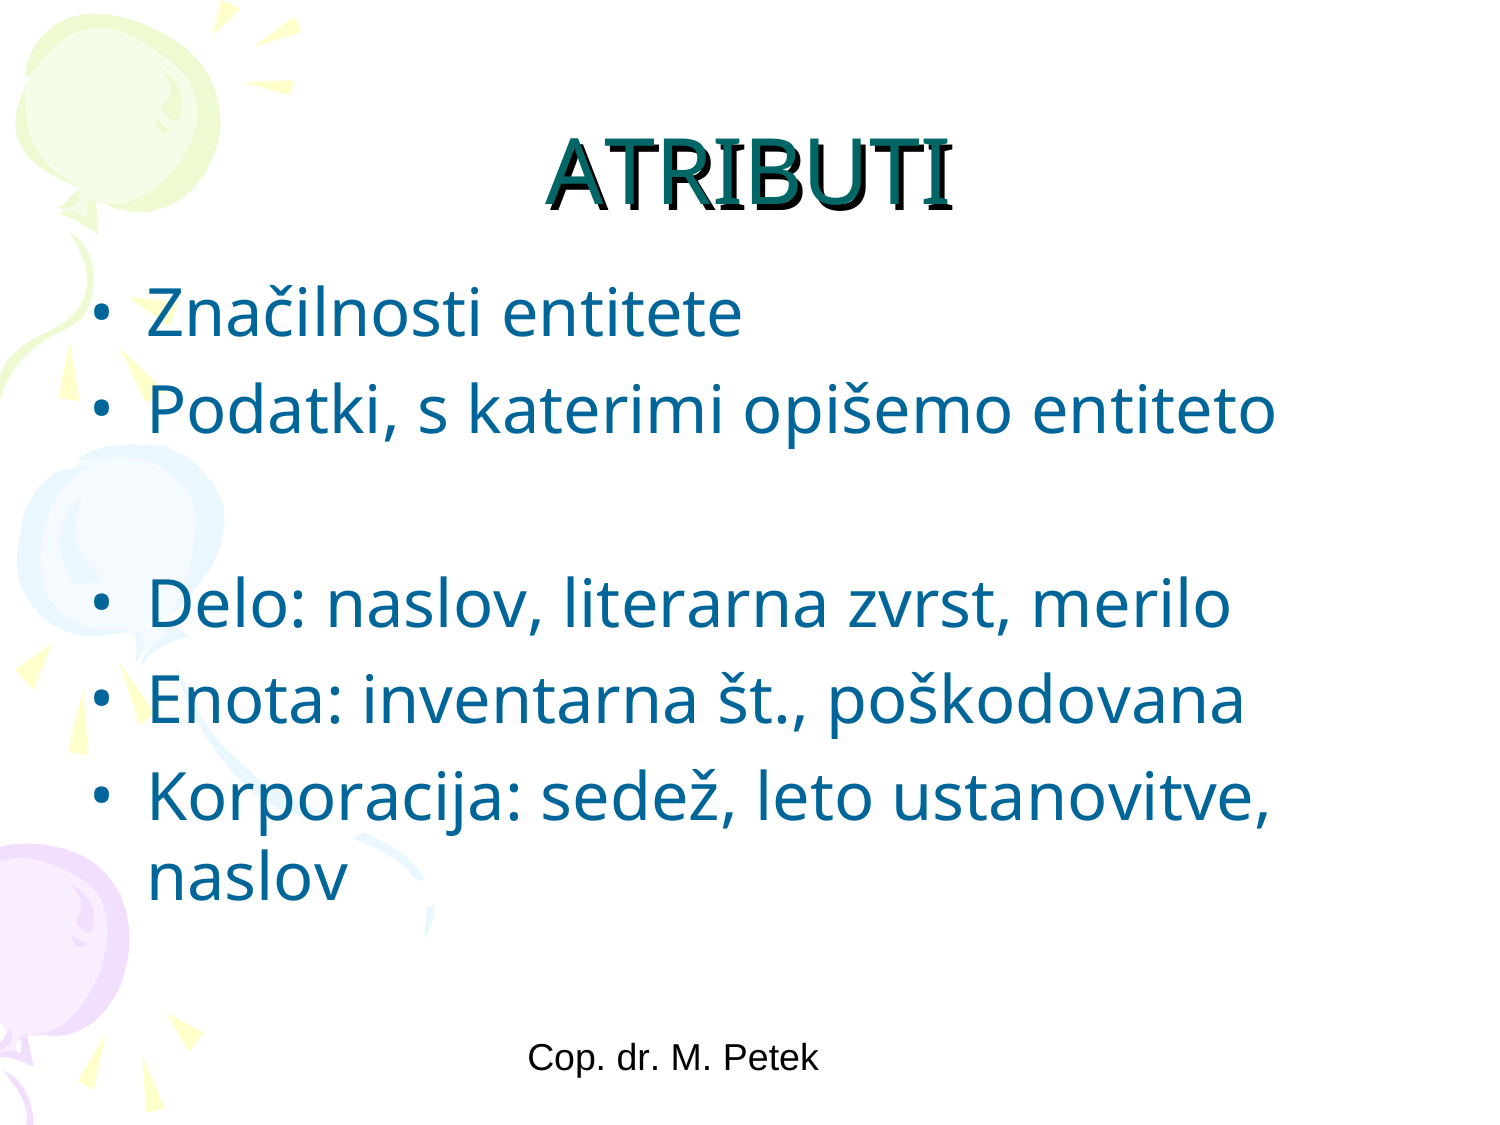

# ATRIBUTI
Značilnosti entitete
Podatki, s katerimi opišemo entiteto
Delo: naslov, literarna zvrst, merilo
Enota: inventarna št., poškodovana
Korporacija: sedež, leto ustanovitve, naslov
Cop. dr. M. Petek